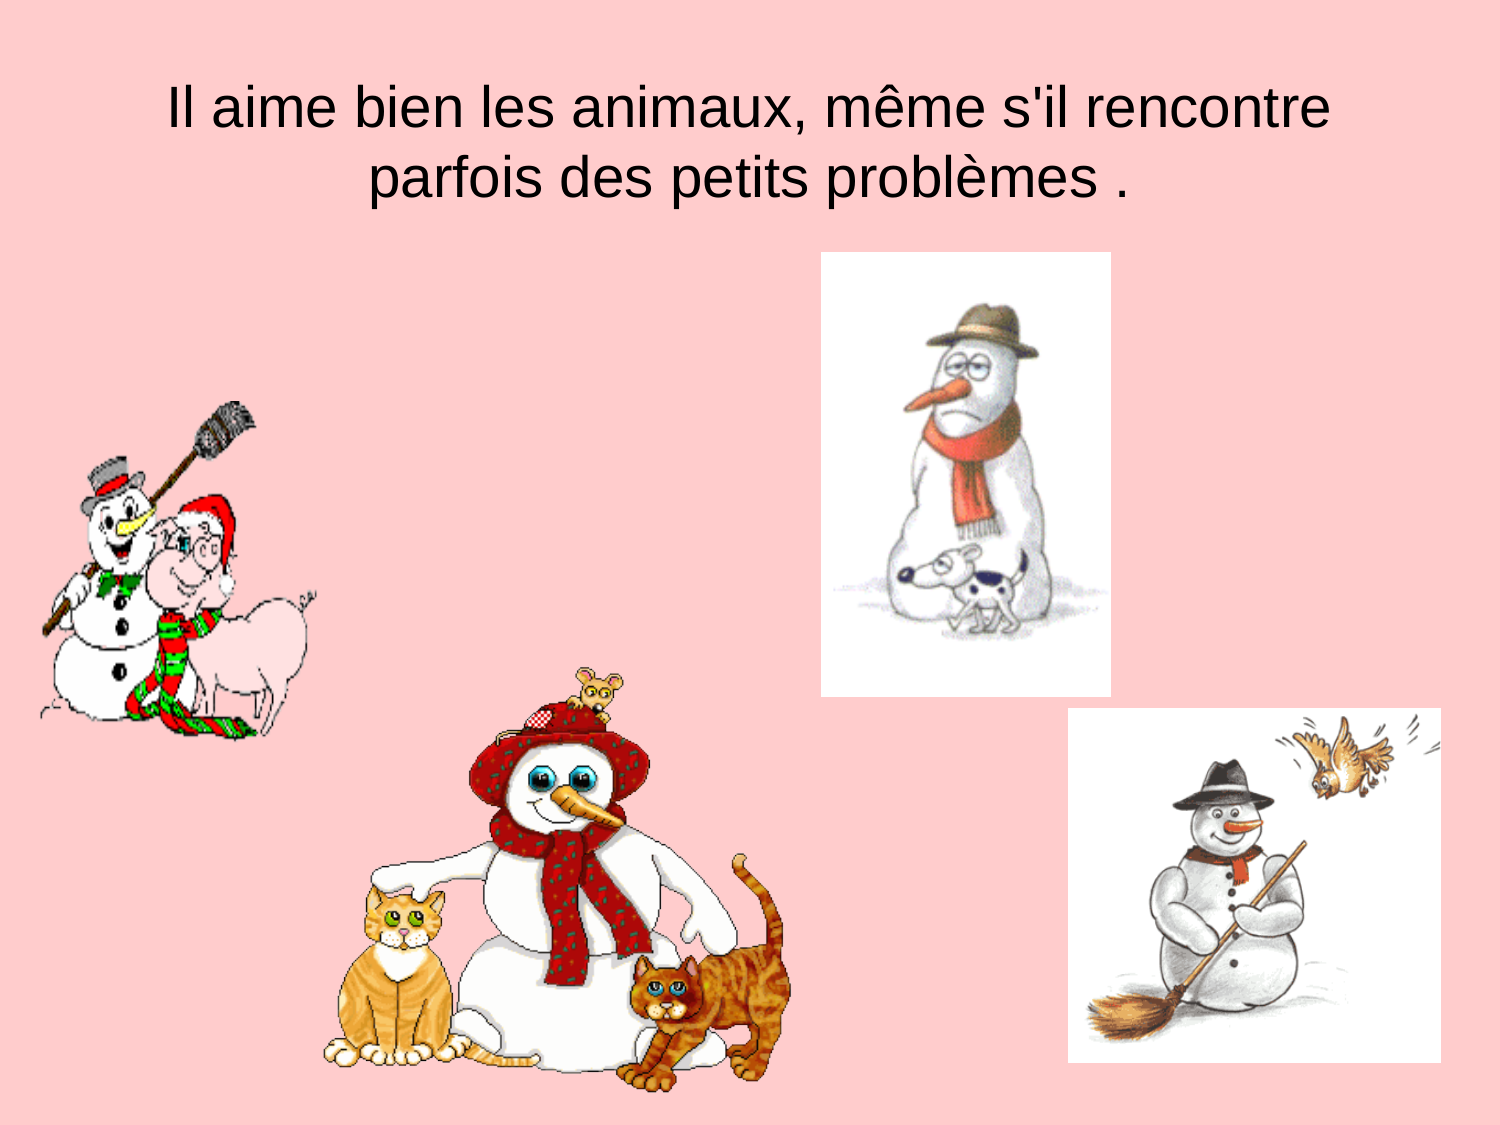

# Il aime bien les animaux, même s'il rencontre parfois des petits problèmes .